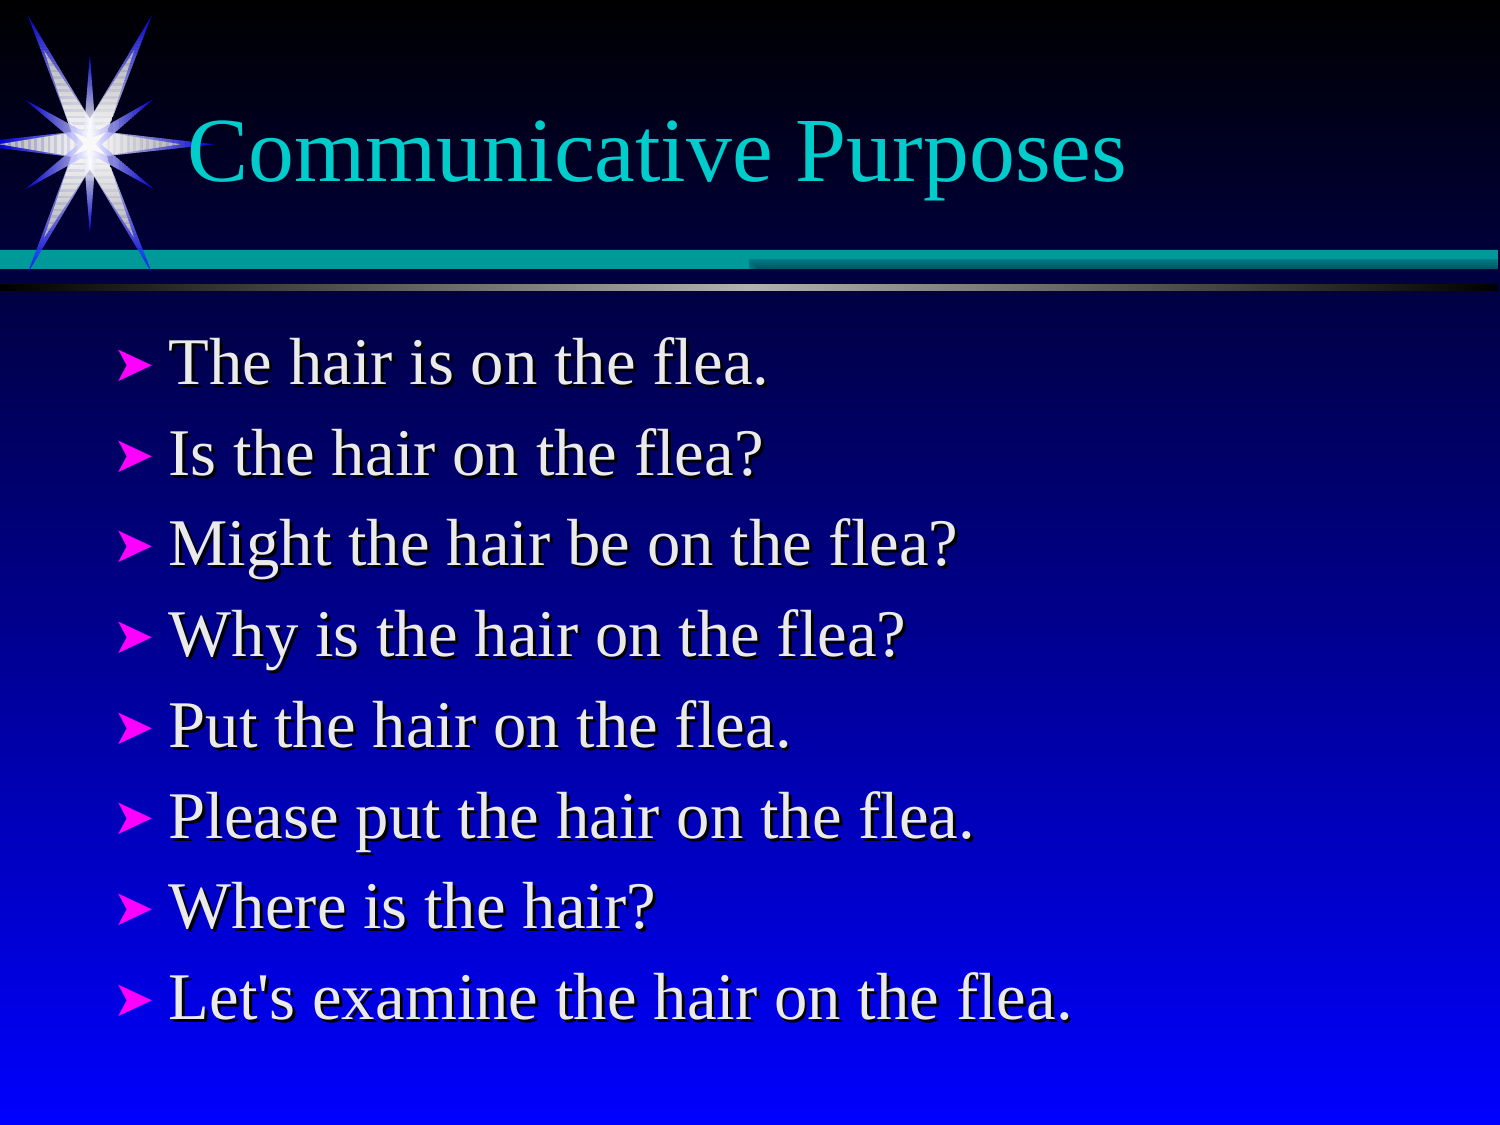

# Communicative Purposes
The hair is on the flea.
Is the hair on the flea?
Might the hair be on the flea?
Why is the hair on the flea?
Put the hair on the flea.
Please put the hair on the flea.
Where is the hair?
Let's examine the hair on the flea.